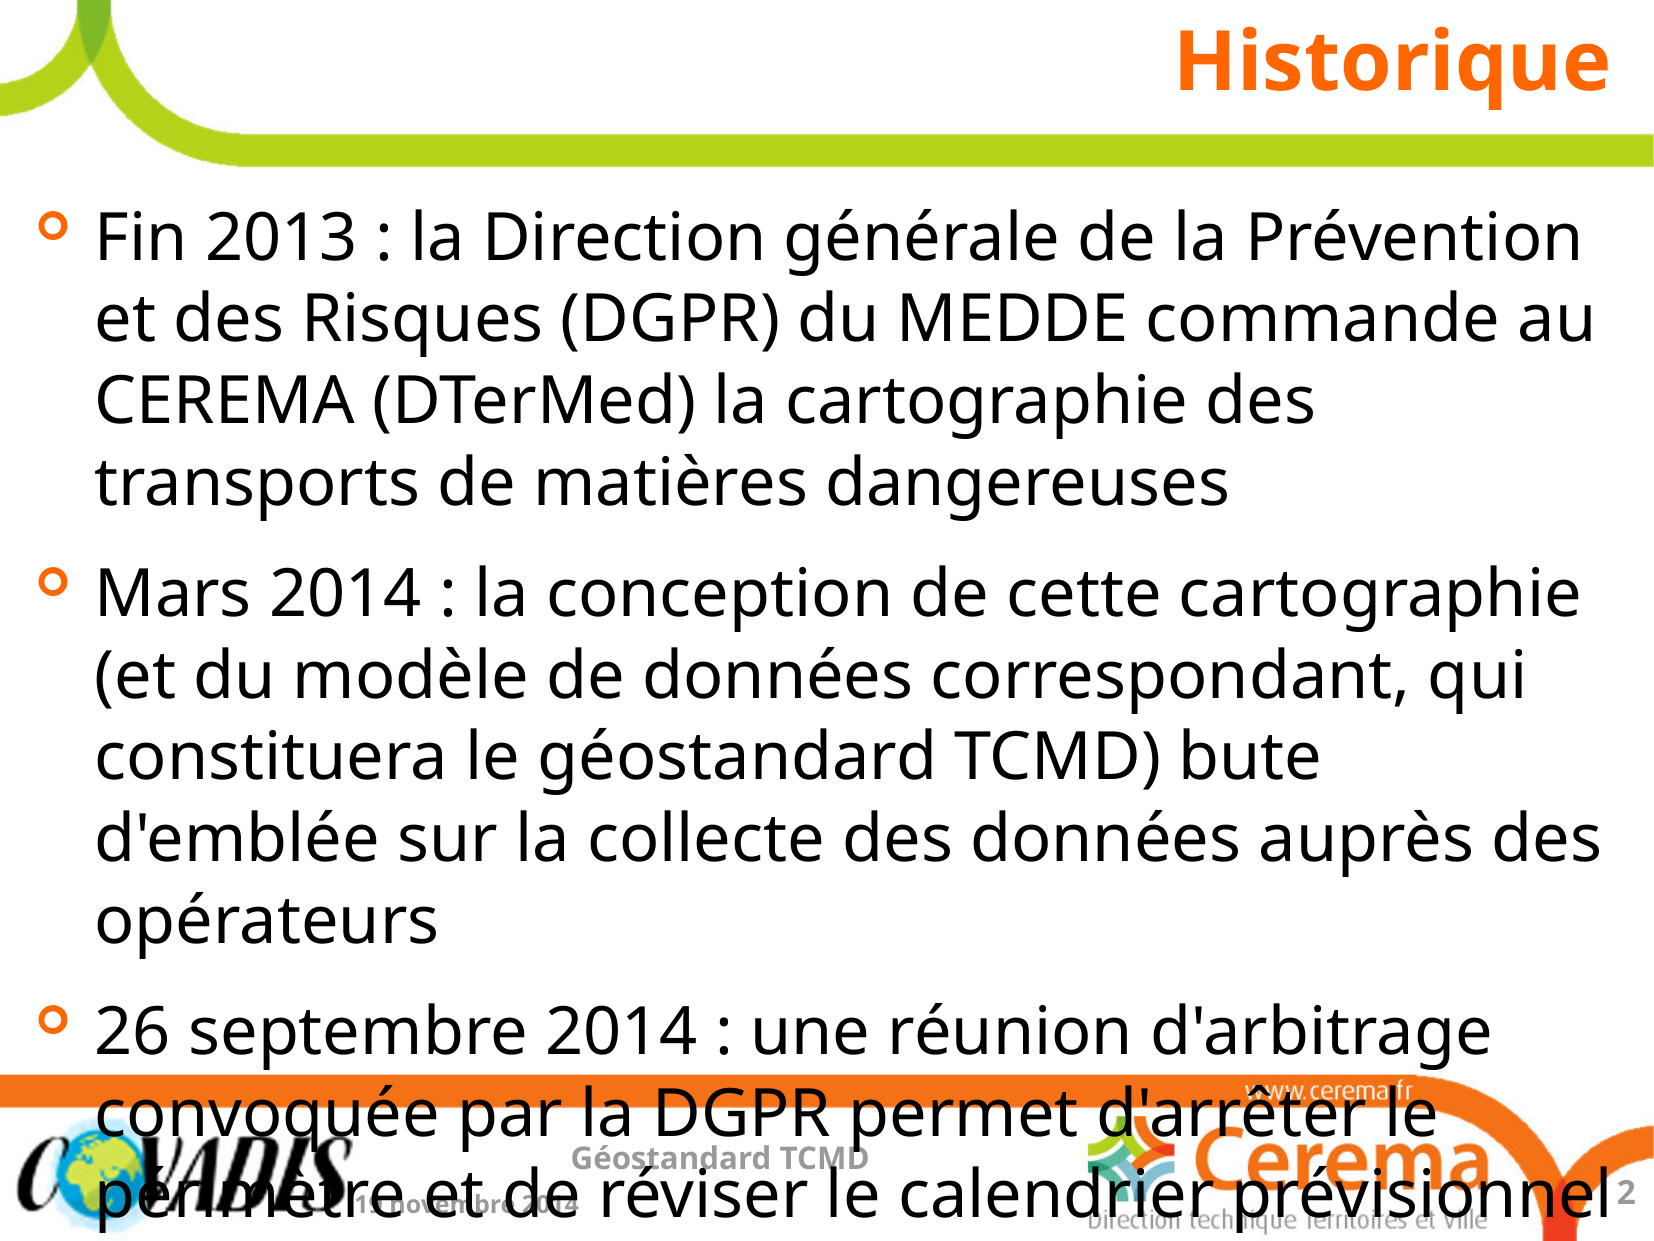

# Historique
Fin 2013 : la Direction générale de la Prévention et des Risques (DGPR) du MEDDE commande au CEREMA (DTerMed) la cartographie des transports de matières dangereuses
Mars 2014 : la conception de cette cartographie (et du modèle de données correspondant, qui constituera le géostandard TCMD) bute d'emblée sur la collecte des données auprès des opérateurs
26 septembre 2014 : une réunion d'arbitrage convoquée par la DGPR permet d'arrêter le périmètre et de réviser le calendrier prévisionnel d'élaboration du géostandard
Géostandard TCMD
2
19 novembre 2014